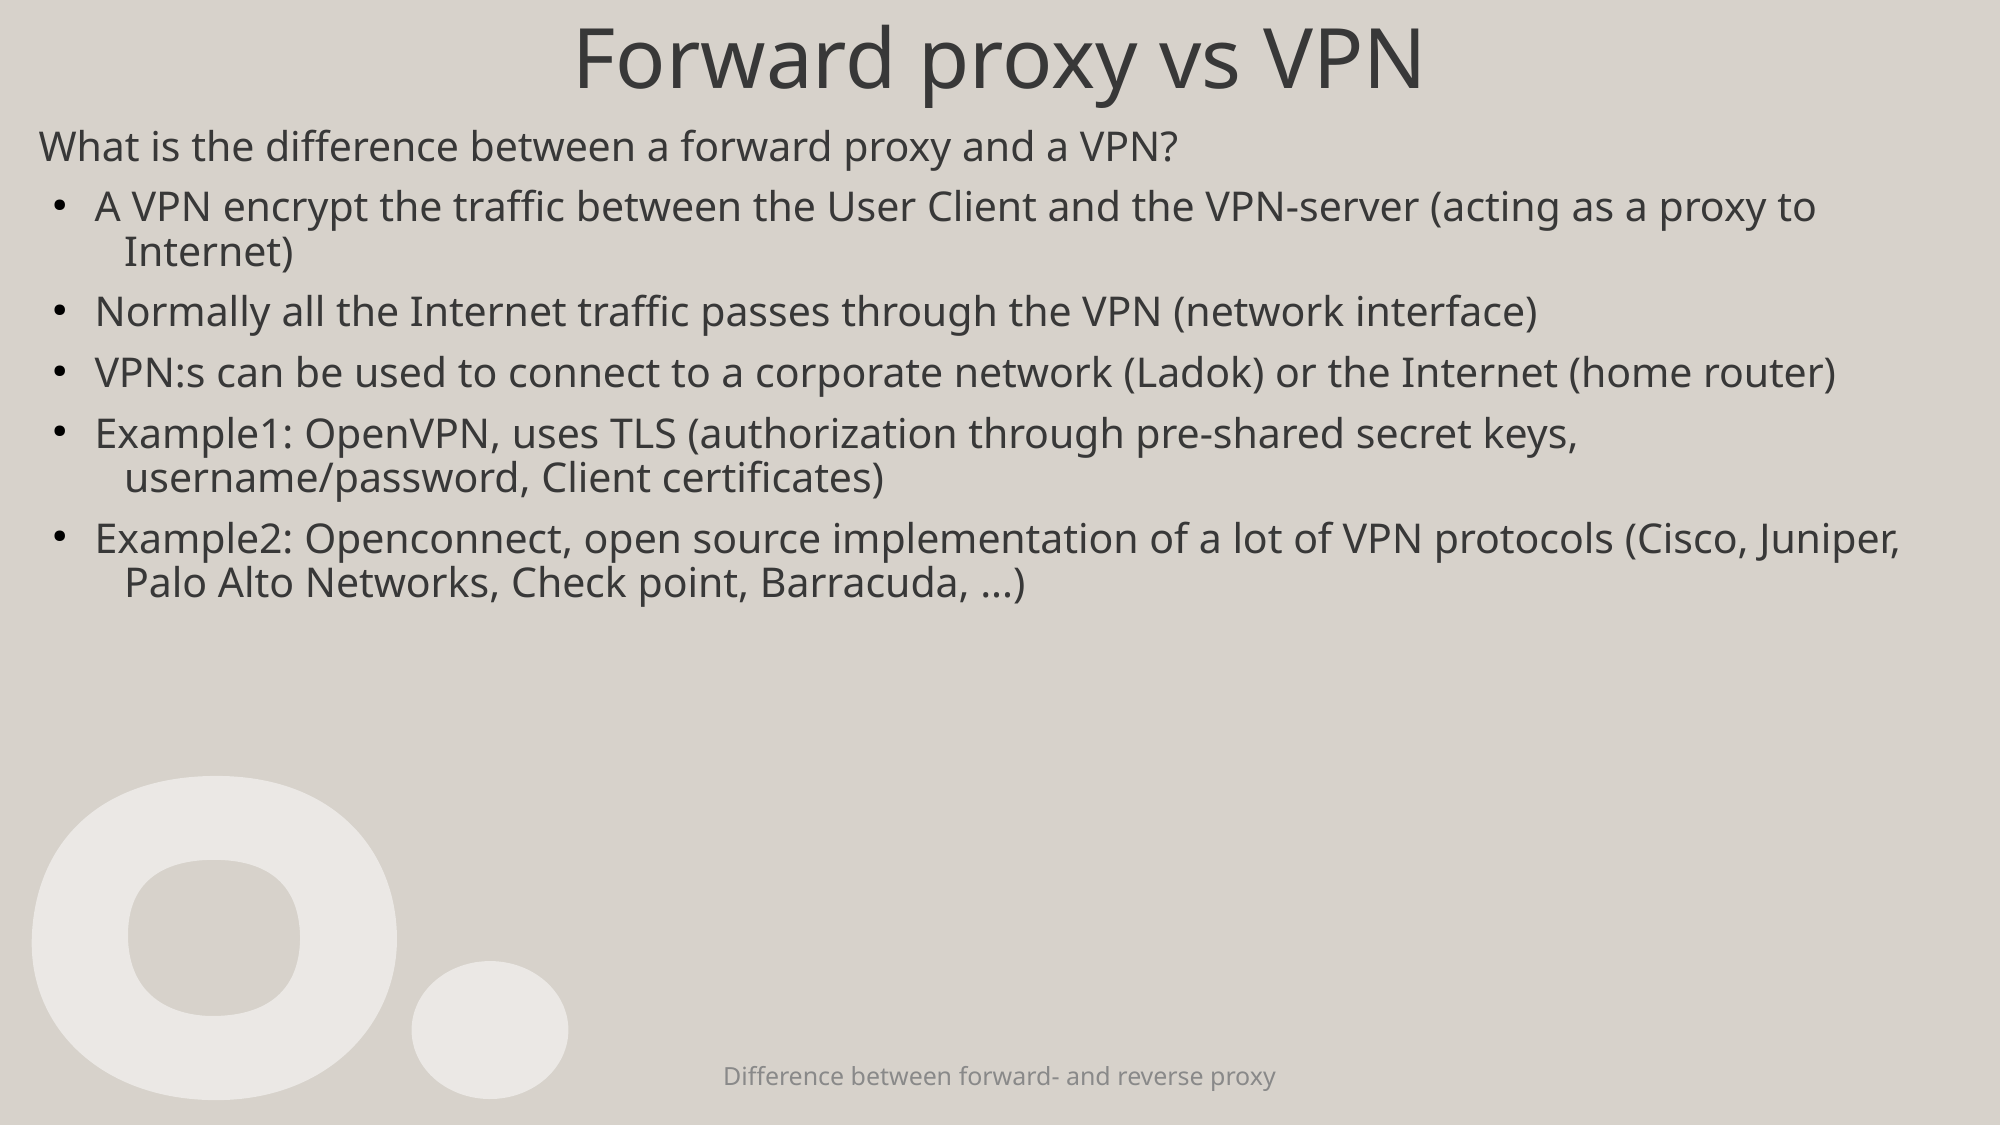

Forward proxy vs VPN
# What is the difference between a forward proxy and a VPN?
A VPN encrypt the traffic between the User Client and the VPN-server (acting as a proxy to Internet)
Normally all the Internet traffic passes through the VPN (network interface)
VPN:s can be used to connect to a corporate network (Ladok) or the Internet (home router)
Example1: OpenVPN, uses TLS (authorization through pre-shared secret keys, username/password, Client certificates)
Example2: Openconnect, open source implementation of a lot of VPN protocols (Cisco, Juniper, Palo Alto Networks, Check point, Barracuda, ...)
Difference between forward- and reverse proxy